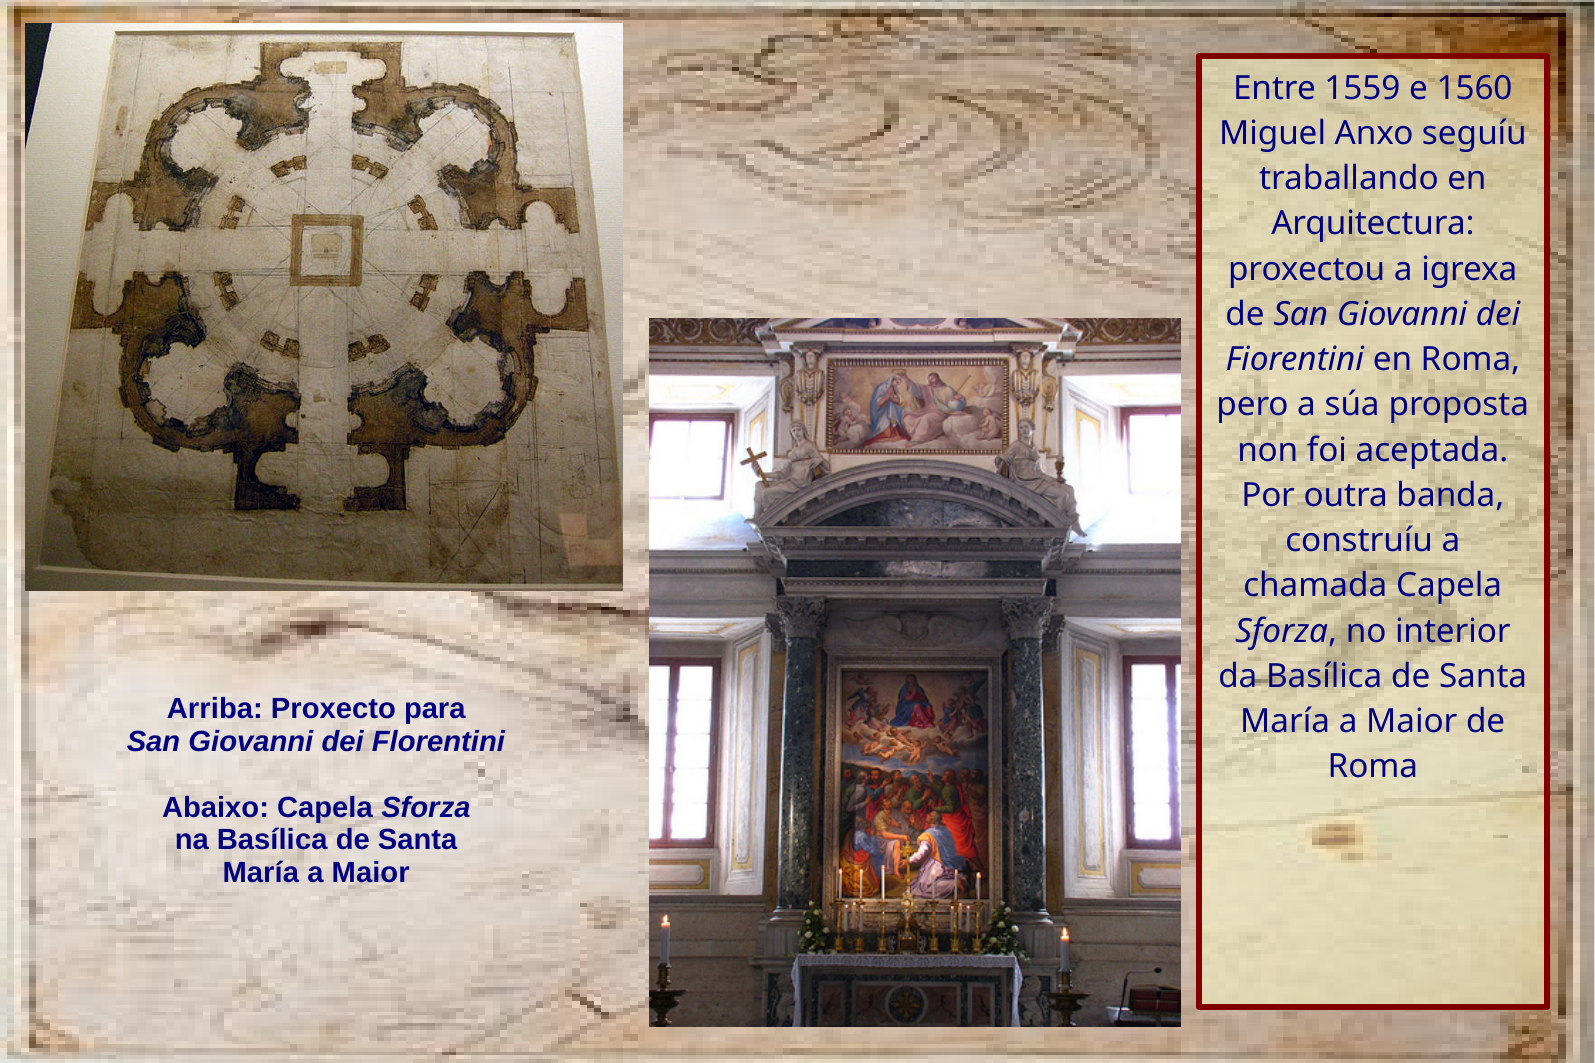

Entre 1559 e 1560 Miguel Anxo seguíu traballando en Arquitectura: proxectou a igrexa de San Giovanni dei Fiorentini en Roma, pero a súa proposta non foi aceptada. Por outra banda, construíu a chamada Capela Sforza, no interior da Basílica de Santa María a Maior de Roma
Arriba: Proxecto para
San Giovanni dei Florentini
Abaixo: Capela Sforza
na Basílica de Santa
María a Maior